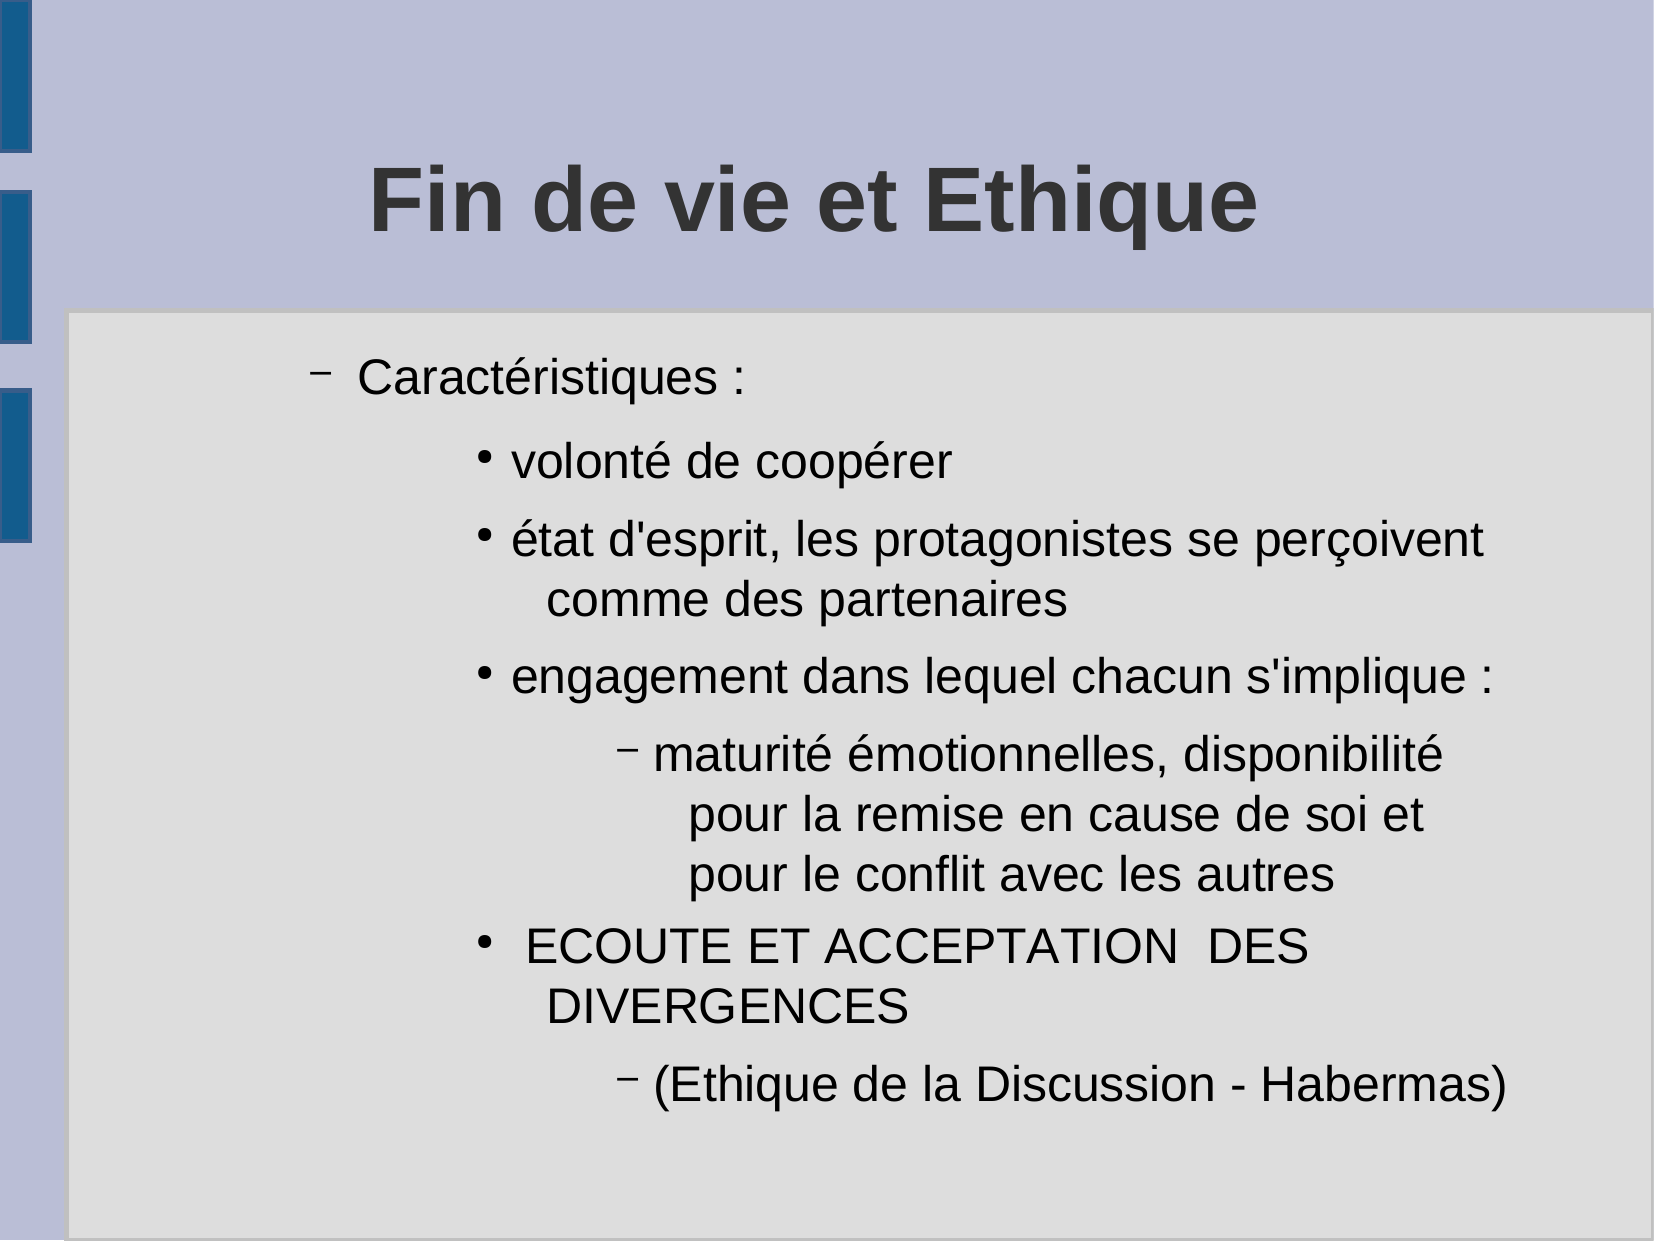

# Fin de vie et Ethique
Caractéristiques :
volonté de coopérer
état d'esprit, les protagonistes se perçoivent comme des partenaires
engagement dans lequel chacun s'implique :
maturité émotionnelles, disponibilité pour la remise en cause de soi et pour le conflit avec les autres
 ECOUTE ET ACCEPTATION DES DIVERGENCES
(Ethique de la Discussion - Habermas)